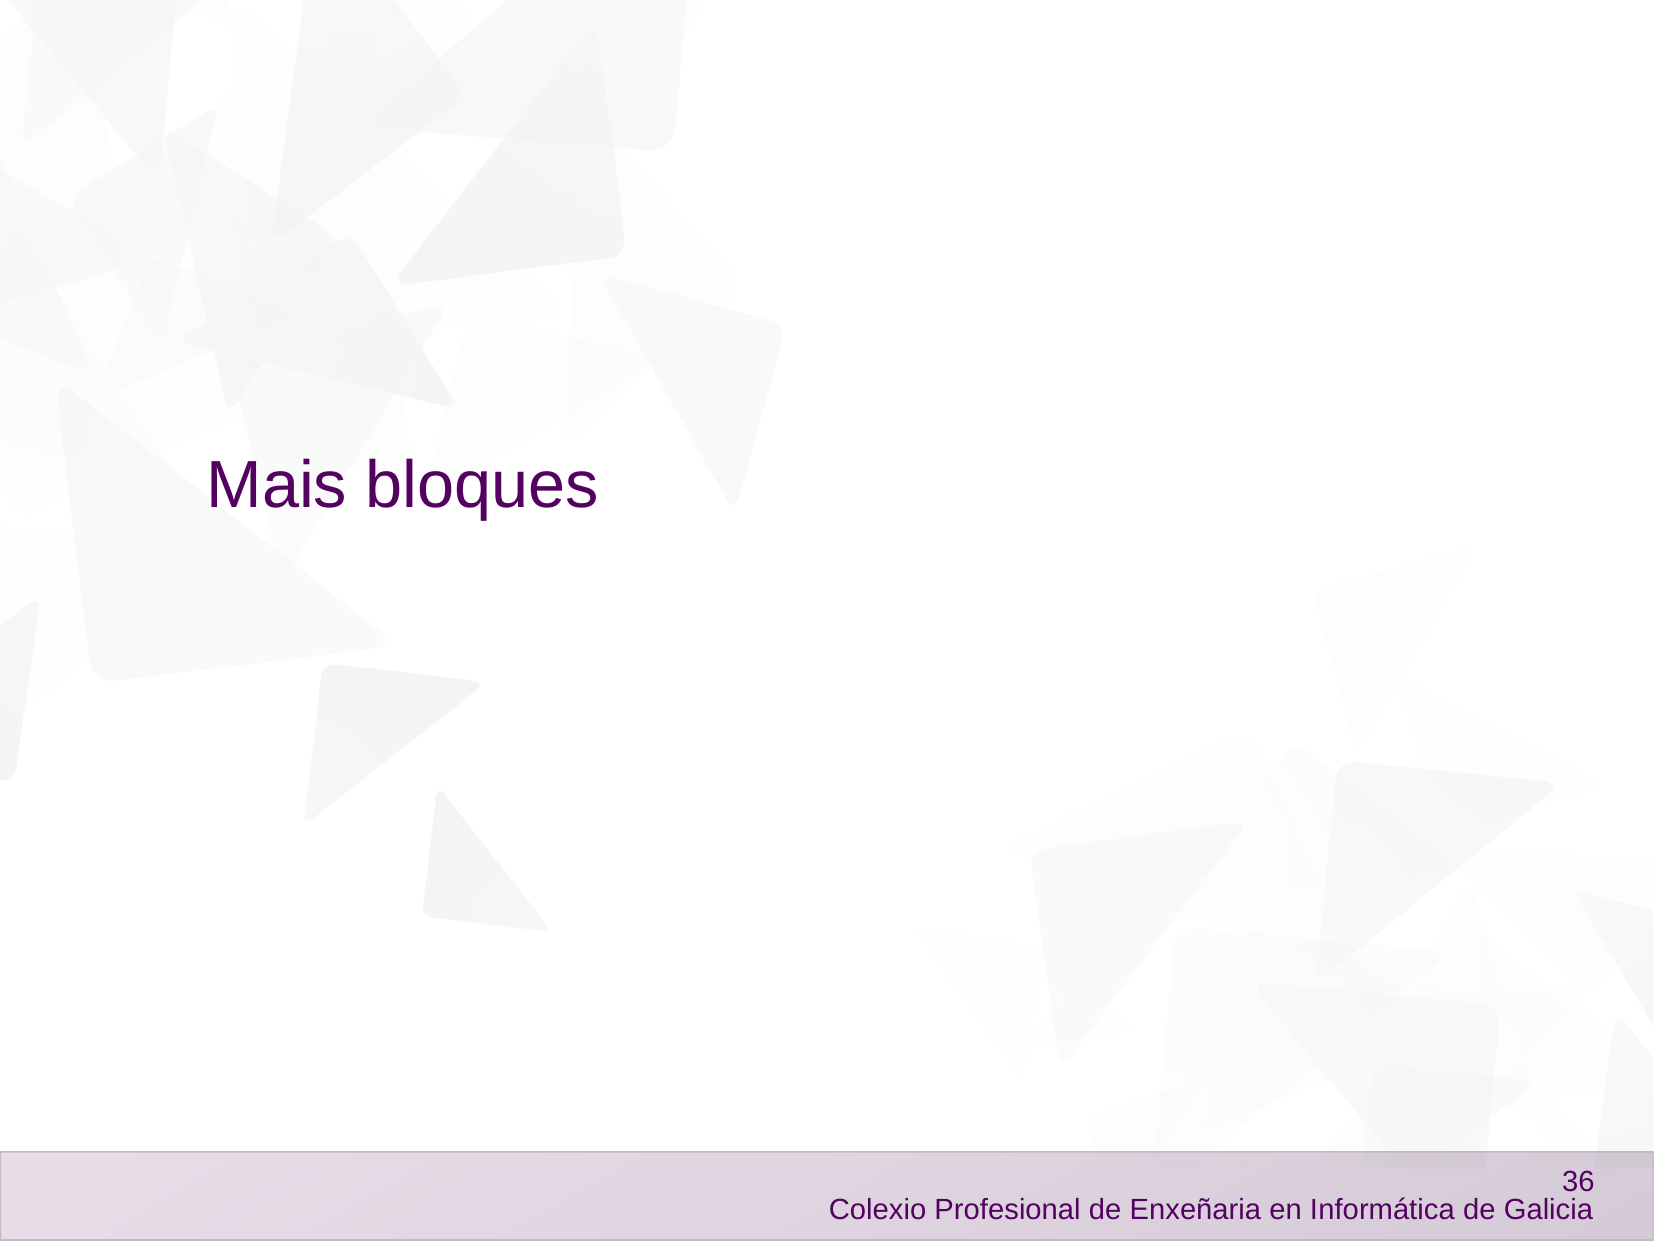

# Mais bloques
36
Colexio Profesional de Enxeñaria en Informática de Galicia